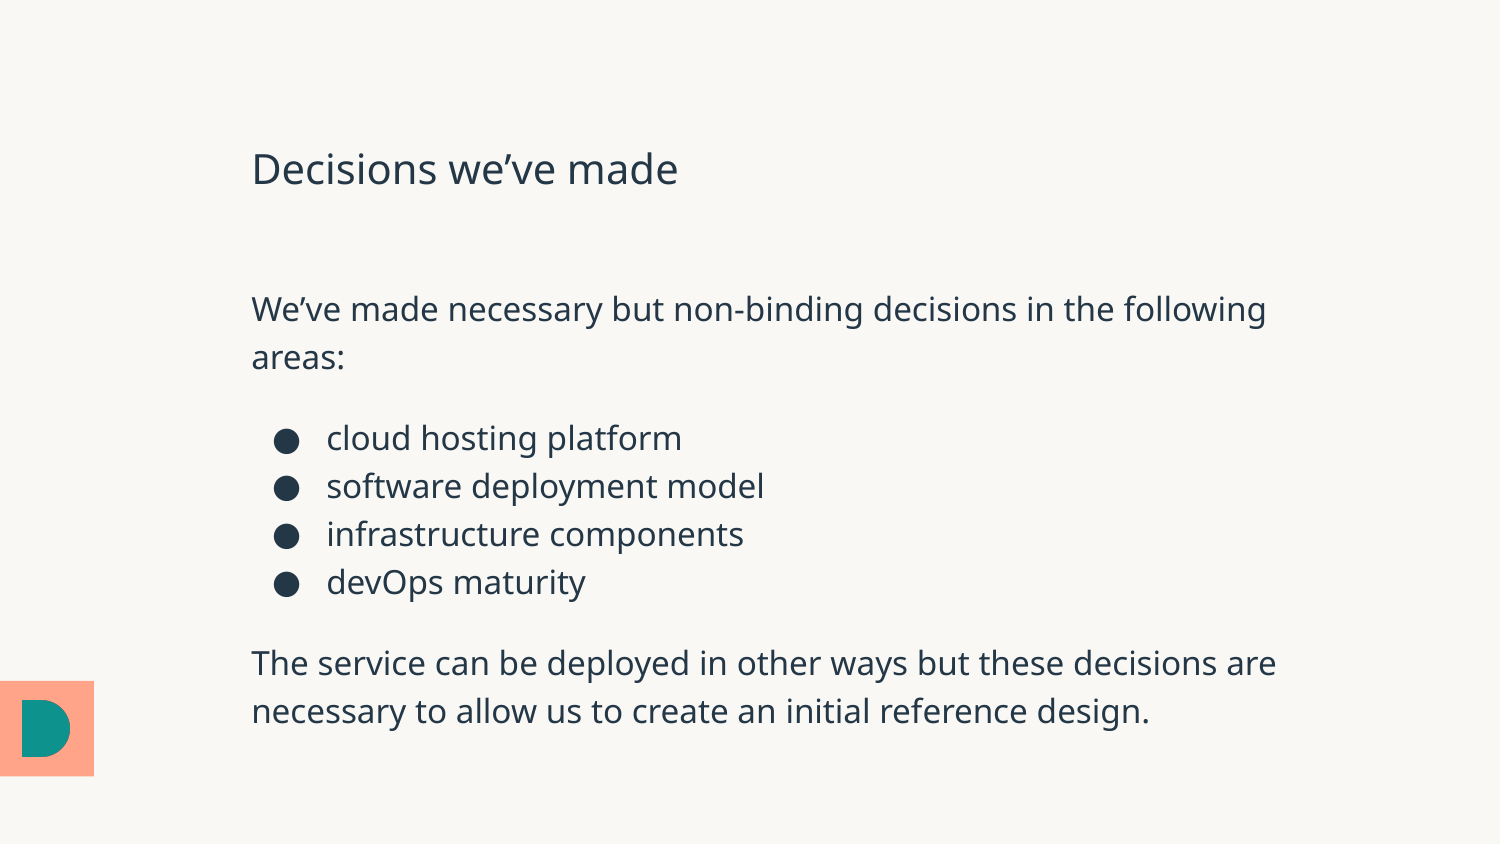

# Decisions we’ve made
We’ve made necessary but non-binding decisions in the following areas:
cloud hosting platform
software deployment model
infrastructure components
devOps maturity
The service can be deployed in other ways but these decisions are necessary to allow us to create an initial reference design.